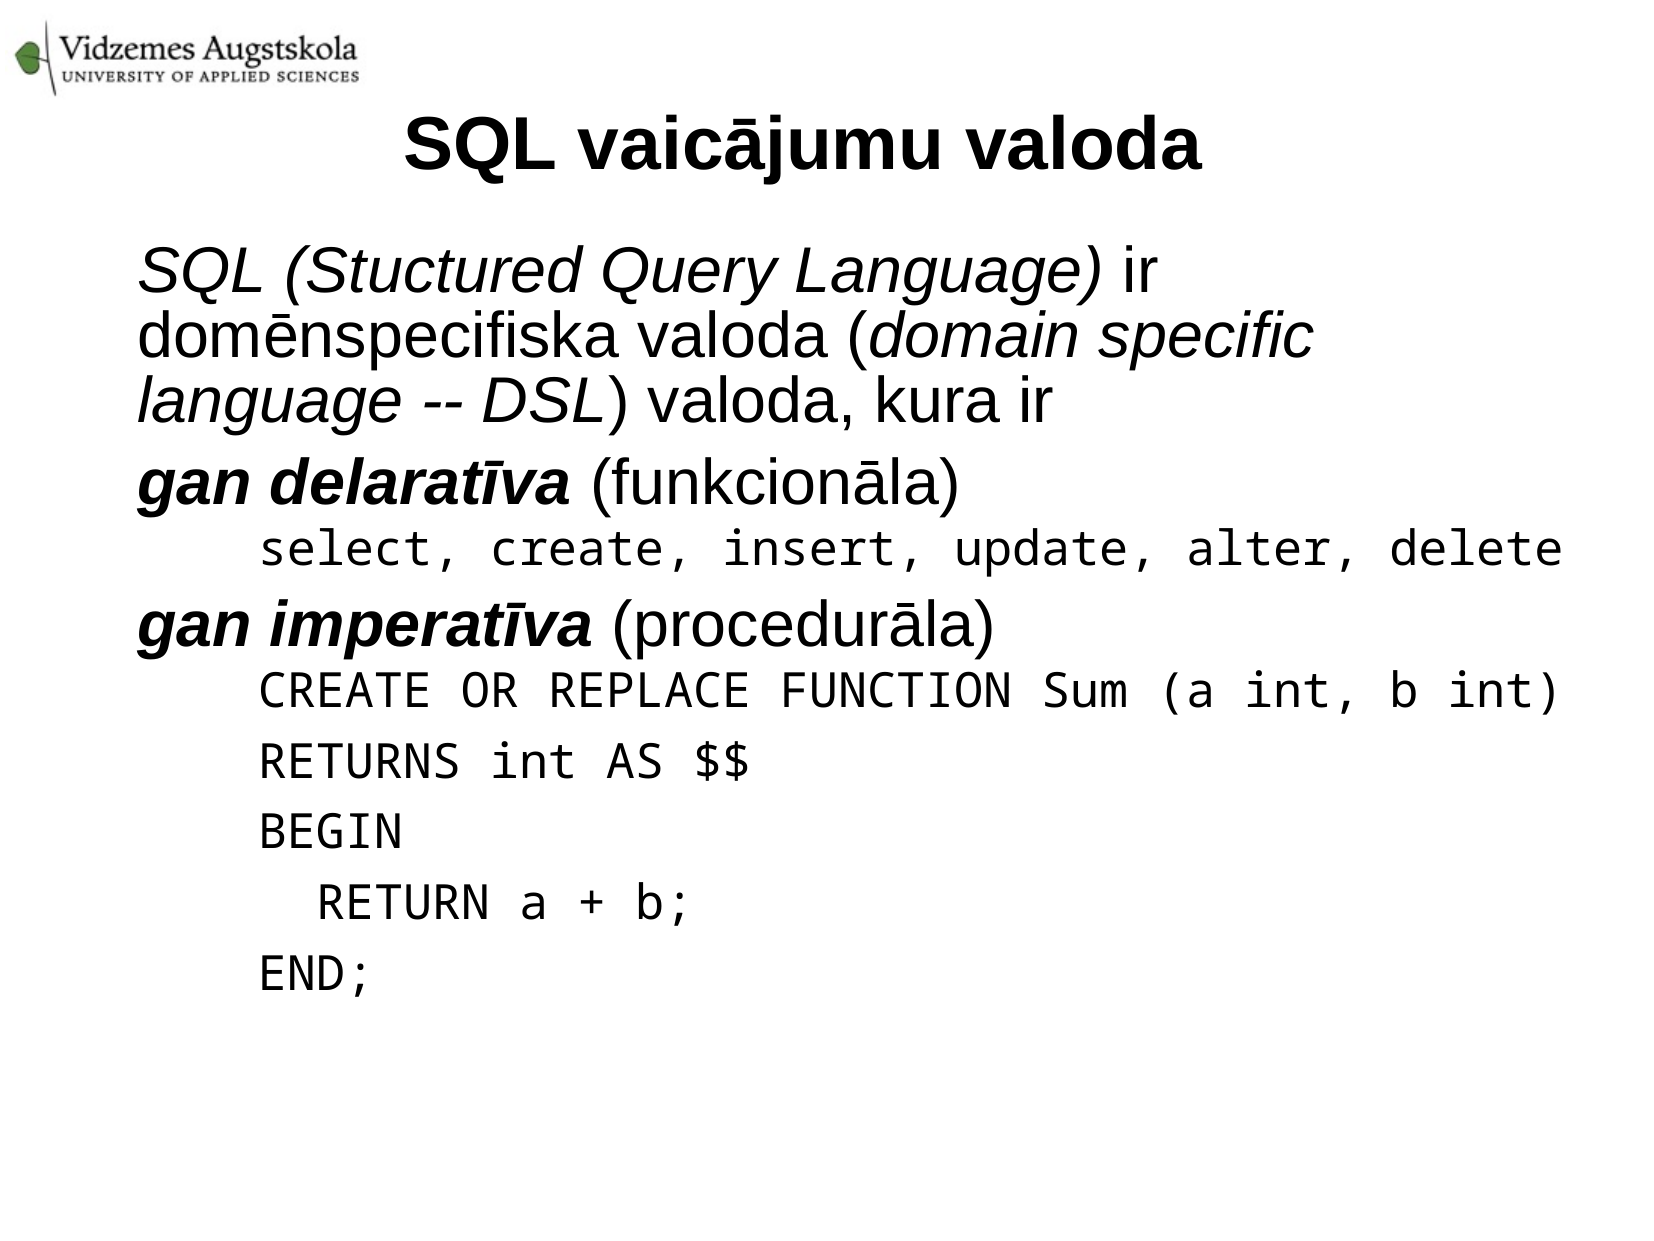

# SQL vaicājumu valoda
SQL (Stuctured Query Language) ir domēnspecifiska valoda (domain specific language -- DSL) valoda, kura ir
gan delaratīva (funkcionāla)
select, create, insert, update, alter, delete
gan imperatīva (procedurāla)
CREATE OR REPLACE FUNCTION Sum (a int, b int)
RETURNS int AS $$
BEGIN
 RETURN a + b;
END;